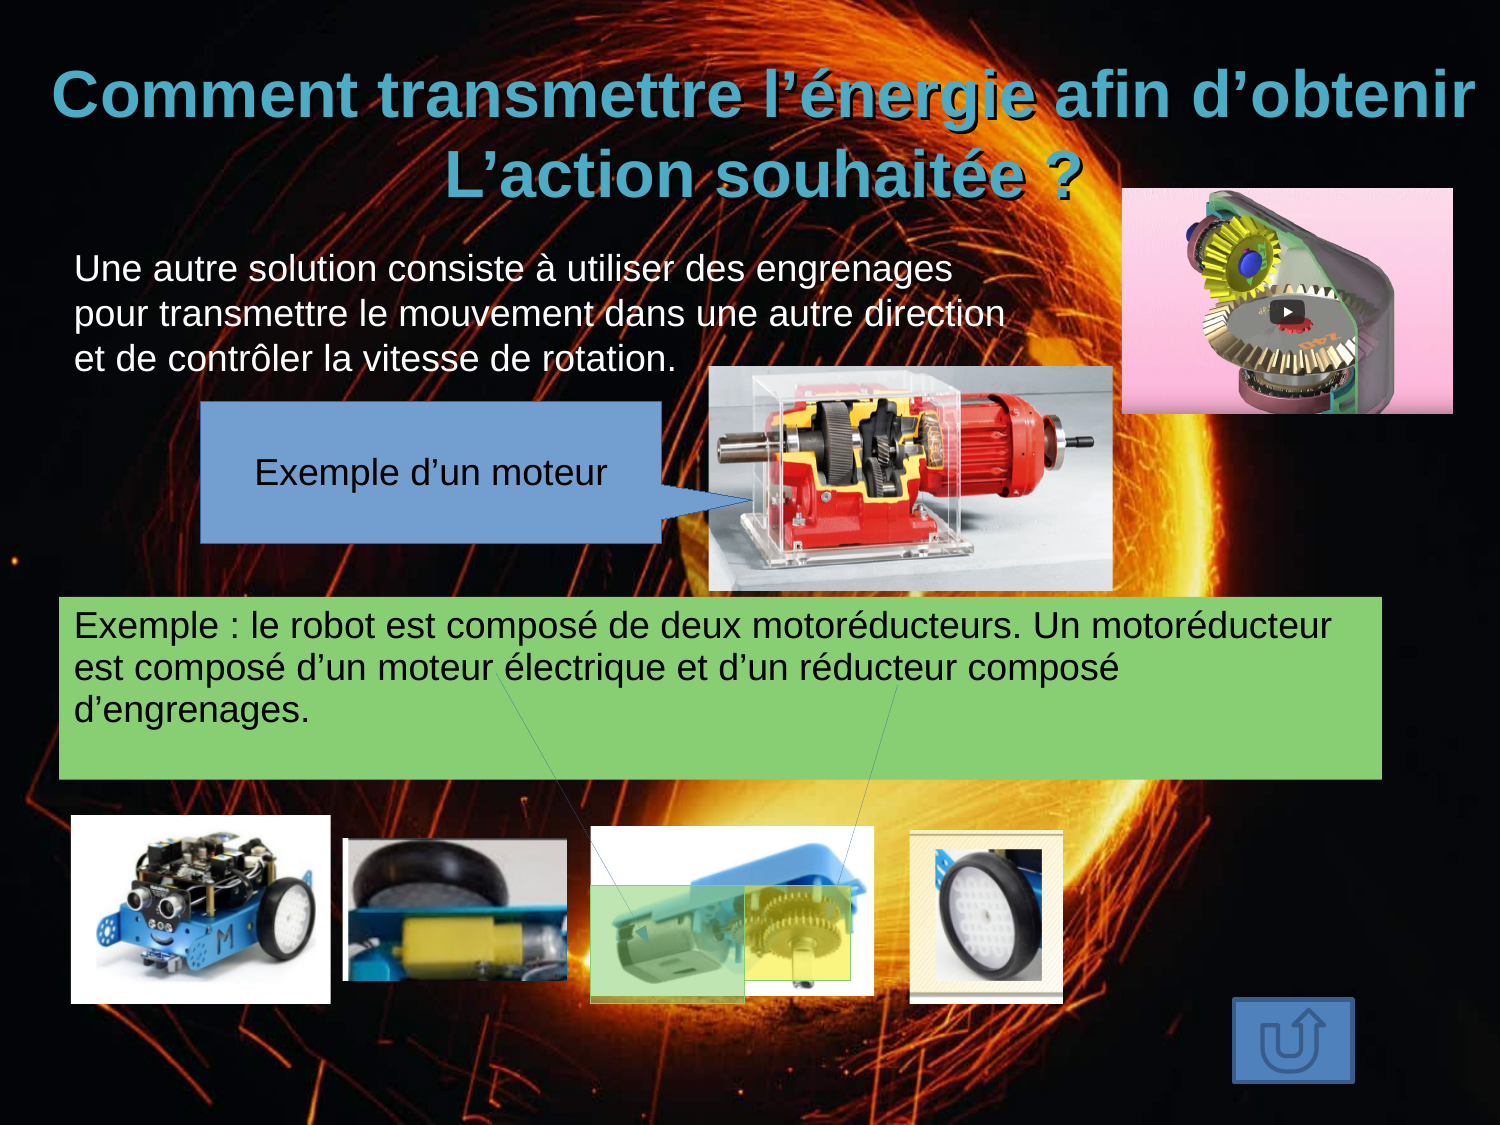

Comment transmettre l’énergie afin d’obtenir
L’action souhaitée ?
Une autre solution consiste à utiliser des engrenages pour transmettre le mouvement dans une autre direction et de contrôler la vitesse de rotation.
Exemple d’un moteur
Exemple : le robot est composé de deux motoréducteurs. Un motoréducteur est composé d’un moteur électrique et d’un réducteur composé d’engrenages.